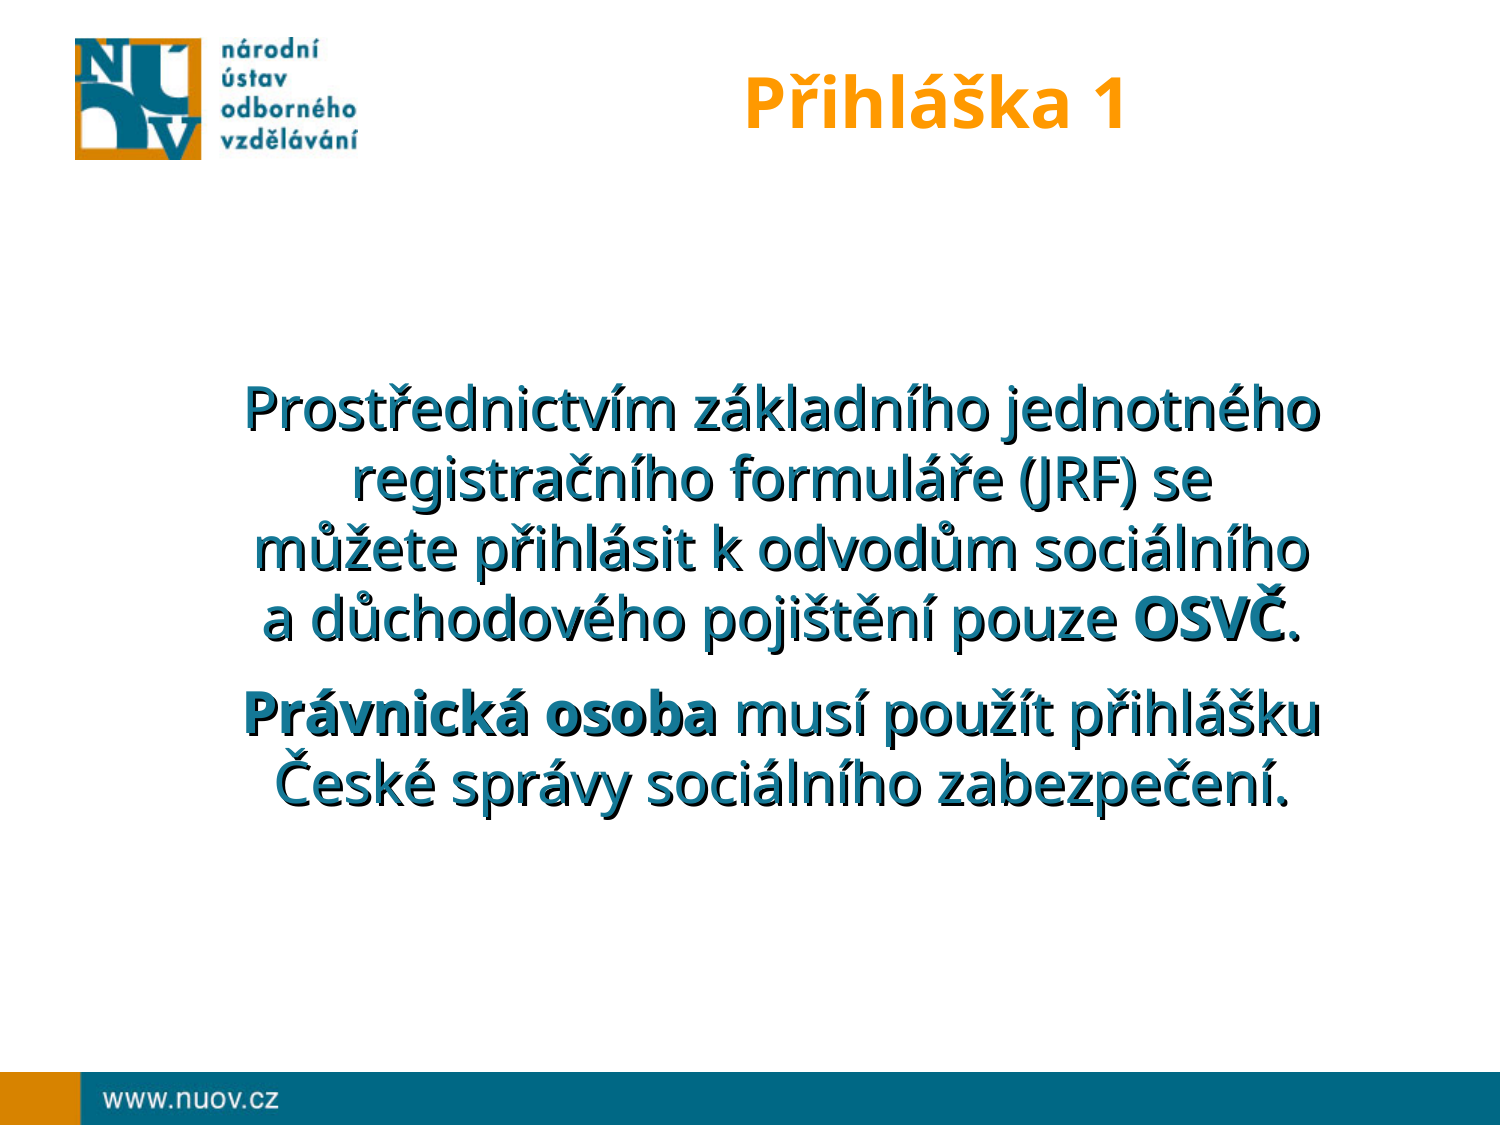

Přihláška 1
Prostřednictvím základního jednotného registračního formuláře (JRF) se
můžete přihlásit k odvodům sociálního
a důchodového pojištění pouze OSVČ.
Právnická osoba musí použít přihlášku
České správy sociálního zabezpečení.